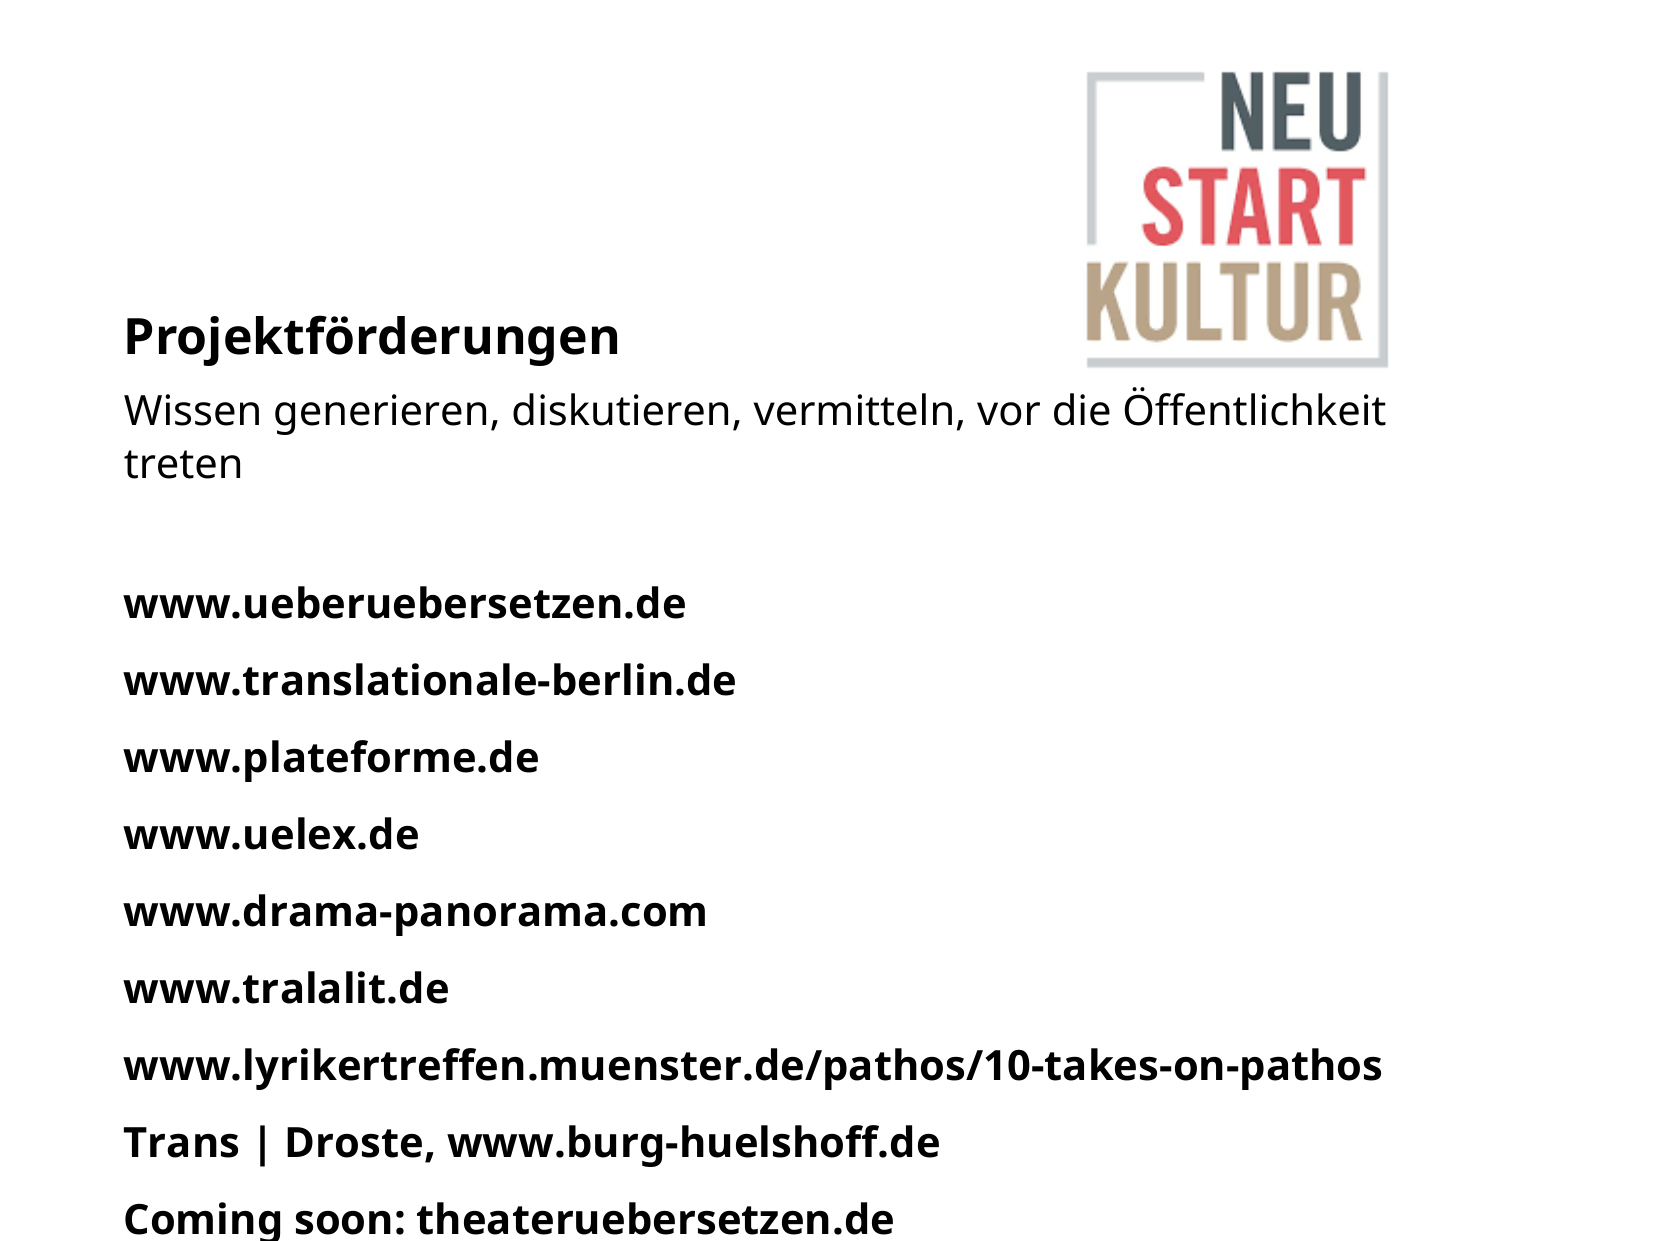

Projektförderungen
Wissen generieren, diskutieren, vermitteln, vor die Öffentlichkeit treten
www.ueberuebersetzen.de
www.translationale-berlin.de
www.plateforme.de
www.uelex.de
www.drama-panorama.com
www.tralalit.de
www.lyrikertreffen.muenster.de/pathos/10-takes-on-pathos
Trans | Droste, www.burg-huelshoff.de
Coming soon: theateruebersetzen.de